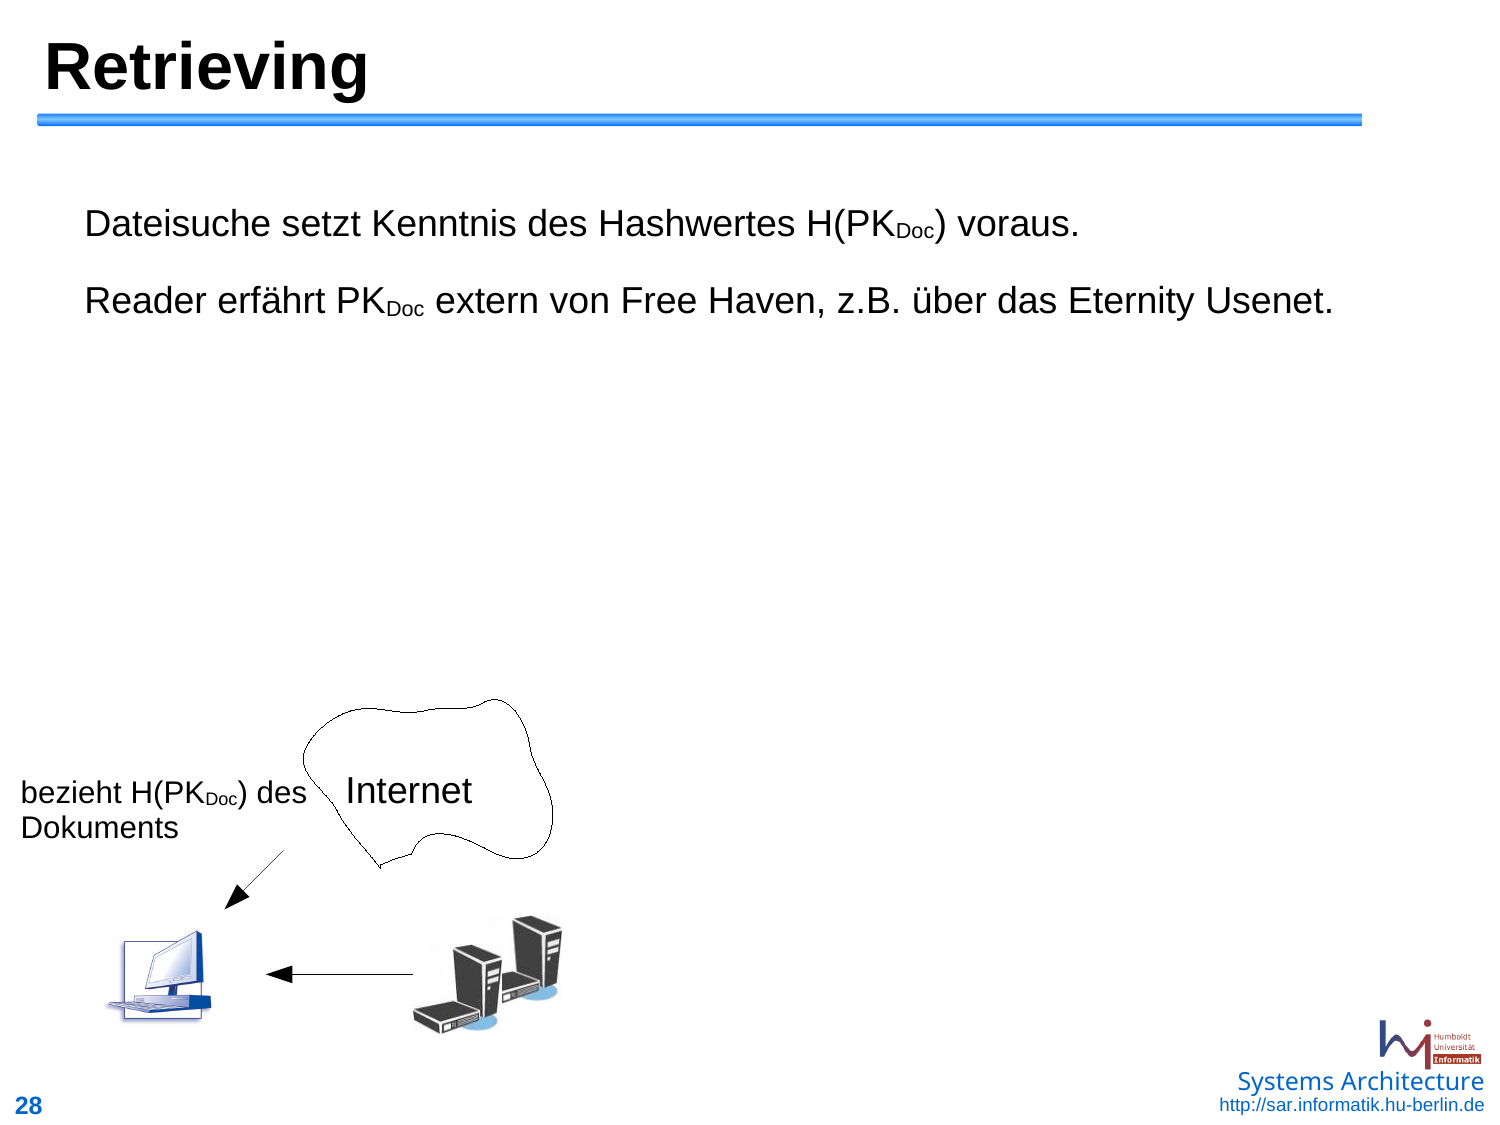

# Retrieving
 Dateisuche setzt Kenntnis des Hashwertes H(PKDoc) voraus.
 Reader erfährt PKDoc extern von Free Haven, z.B. über das Eternity Usenet.
Internet
bezieht H(PKDoc) des
Dokuments